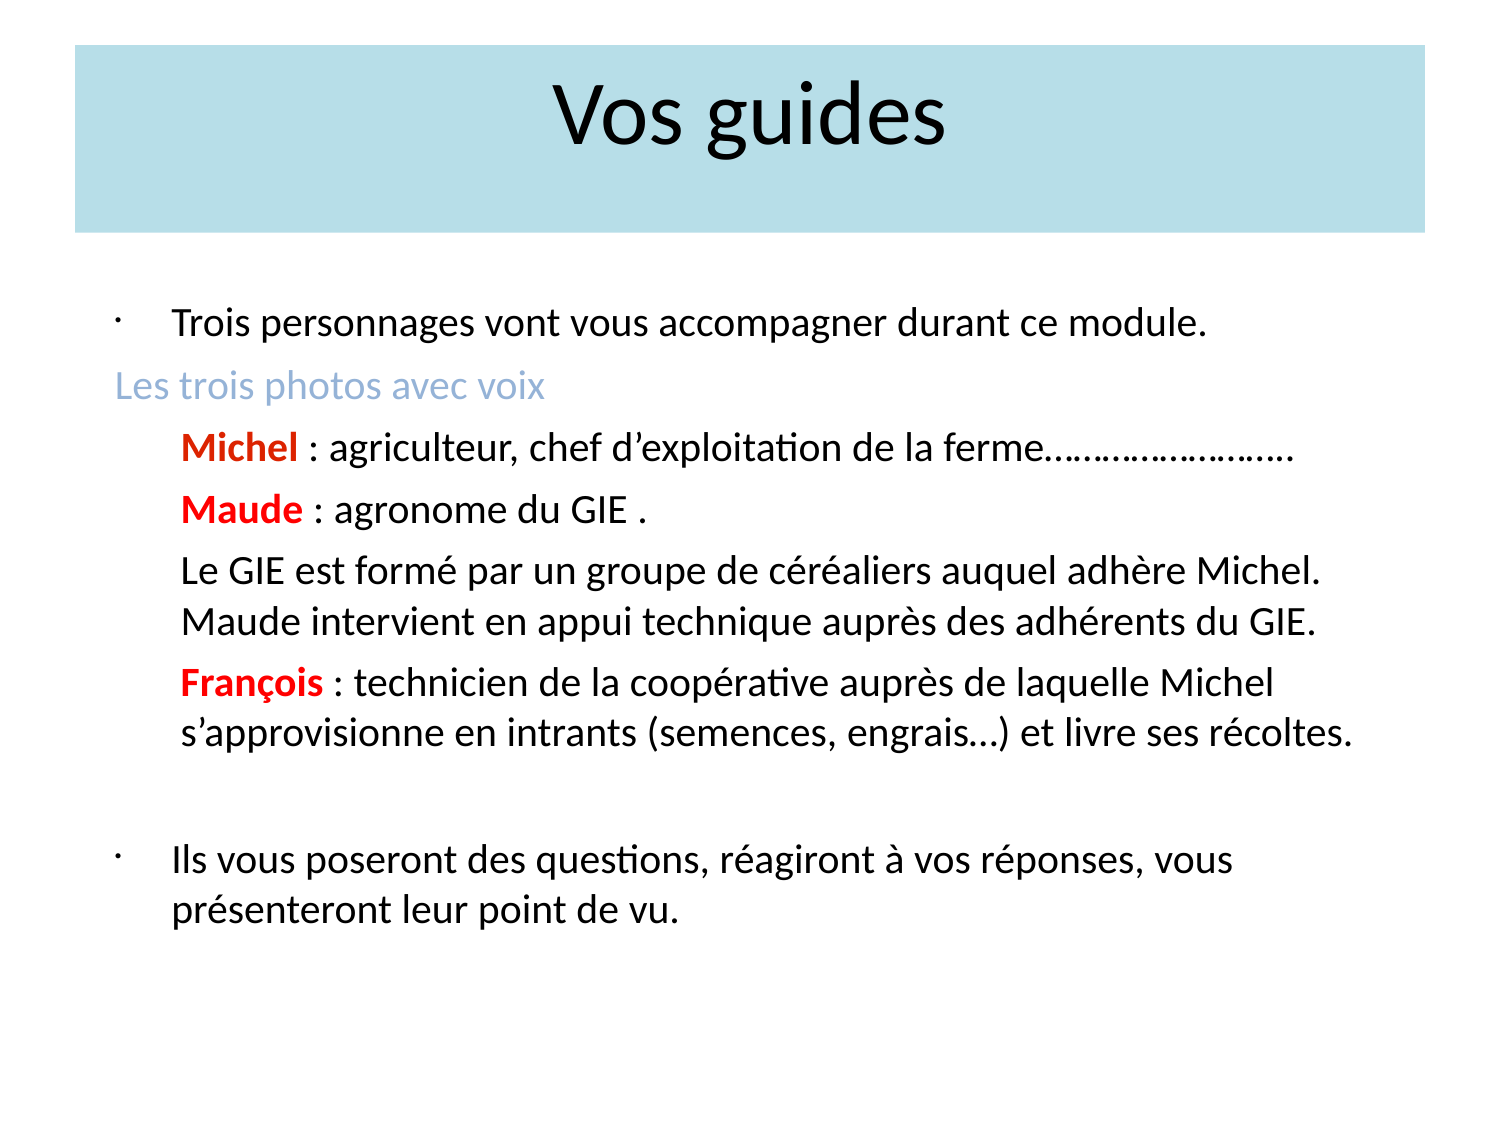

# Vos guides
Trois personnages vont vous accompagner durant ce module.
Les trois photos avec voix
Michel : agriculteur, chef d’exploitation de la ferme……………………..
Maude : agronome du GIE .
Le GIE est formé par un groupe de céréaliers auquel adhère Michel. Maude intervient en appui technique auprès des adhérents du GIE.
François : technicien de la coopérative auprès de laquelle Michel s’approvisionne en intrants (semences, engrais…) et livre ses récoltes.
Ils vous poseront des questions, réagiront à vos réponses, vous présenteront leur point de vu.